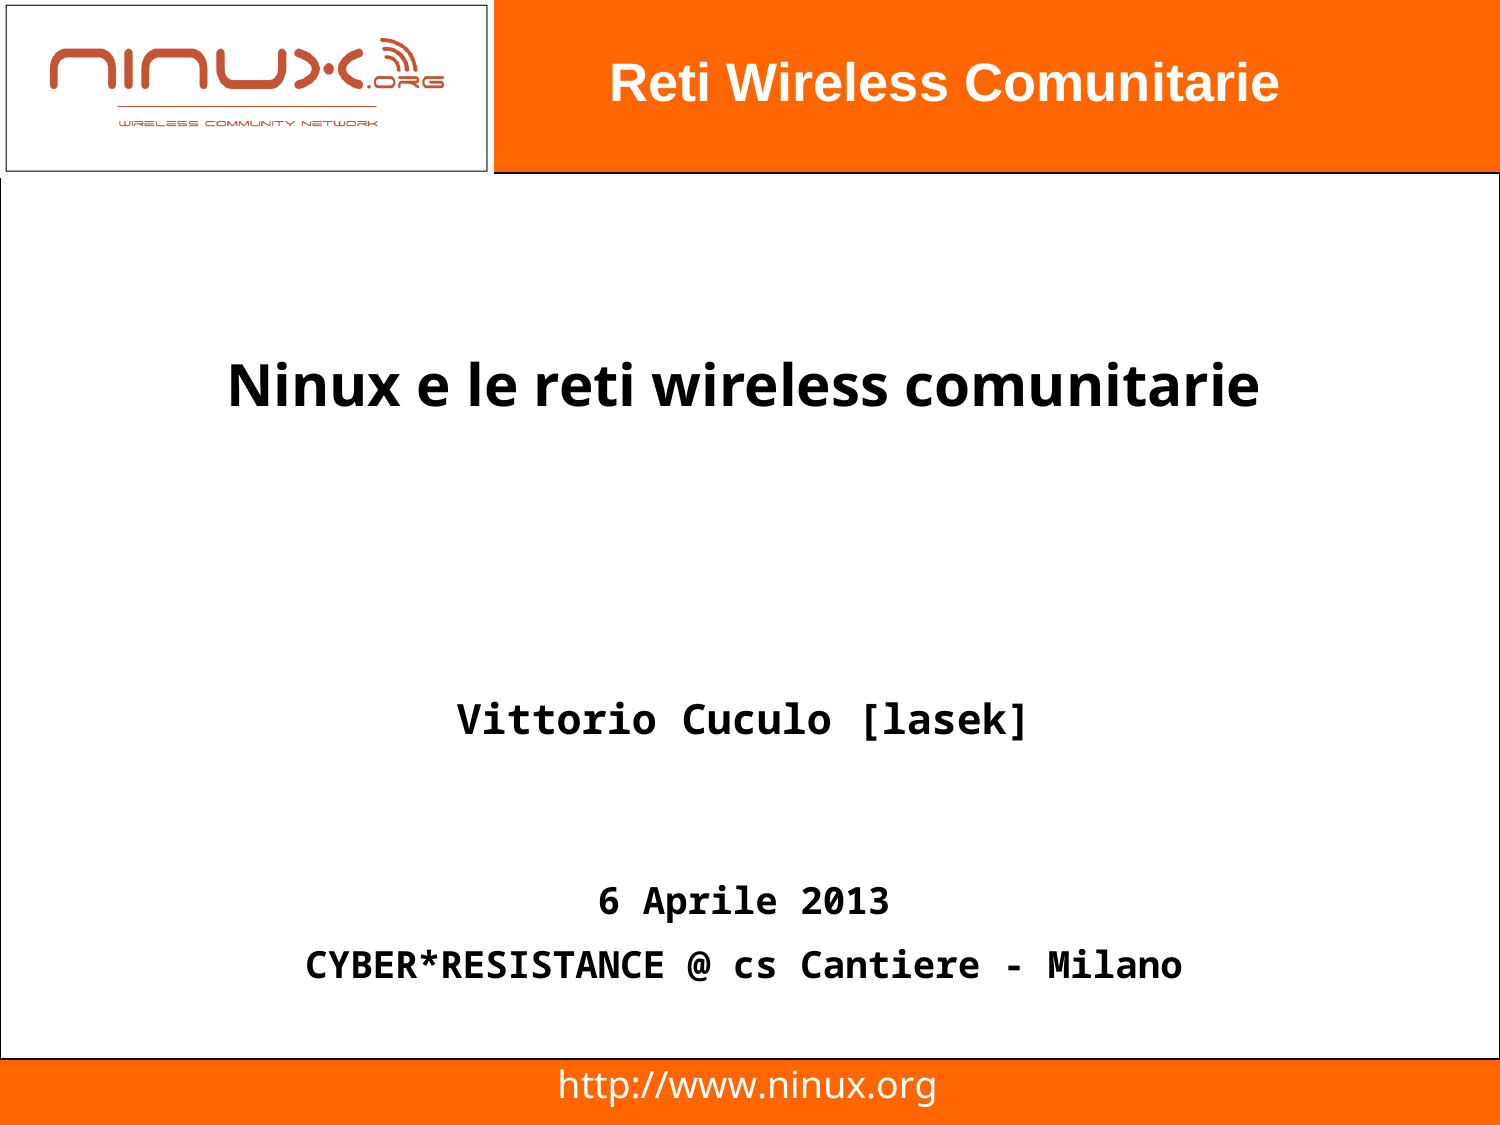

# Reti Wireless Comunitarie
Ninux e le reti wireless comunitarie
Vittorio Cuculo [lasek]
6 Aprile 2013
CYBER*RESISTANCE @ cs Cantiere - Milano
http://www.ninux.org